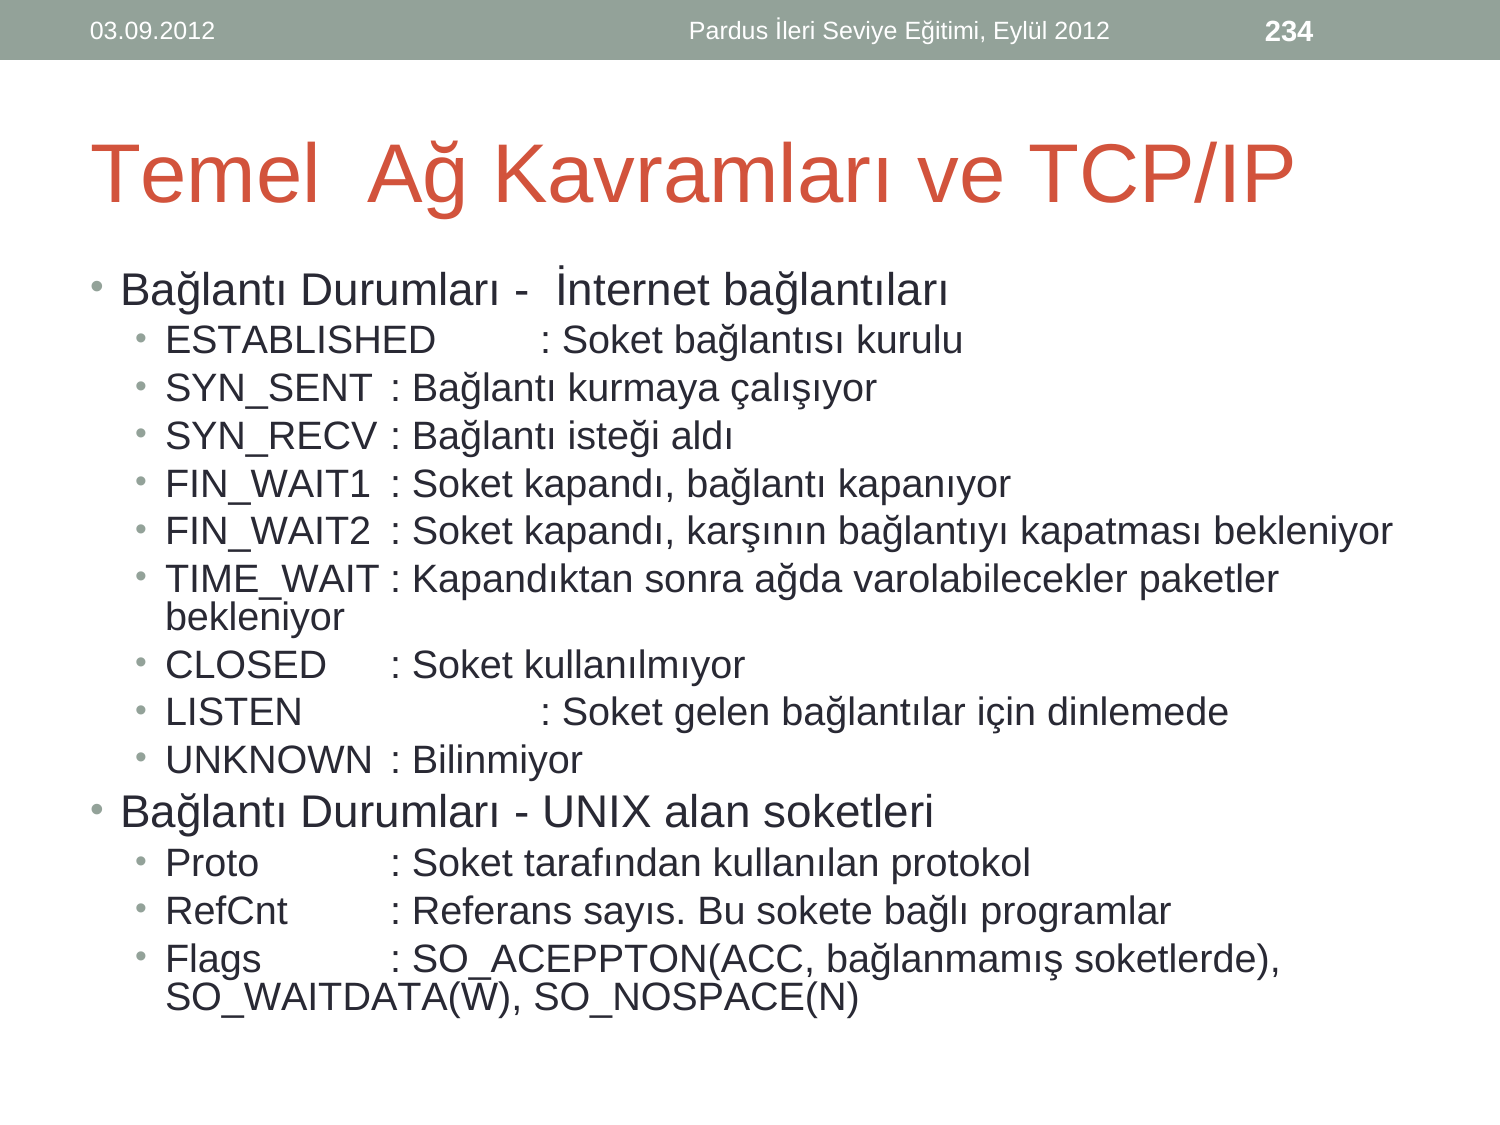

03.09.2012
Pardus İleri Seviye Eğitimi, Eylül 2012
# Temel Ağ Kavramları ve TCP/IP
Bağlantı Durumları - İnternet bağlantıları
ESTABLISHED	: Soket bağlantısı kurulu
SYN_SENT	: Bağlantı kurmaya çalışıyor
SYN_RECV	: Bağlantı isteği aldı
FIN_WAIT1	: Soket kapandı, bağlantı kapanıyor
FIN_WAIT2	: Soket kapandı, karşının bağlantıyı kapatması bekleniyor
TIME_WAIT	: Kapandıktan sonra ağda varolabilecekler paketler bekleniyor
CLOSED	: Soket kullanılmıyor
LISTEN		: Soket gelen bağlantılar için dinlemede
UNKNOWN	: Bilinmiyor
Bağlantı Durumları - UNIX alan soketleri
Proto	: Soket tarafından kullanılan protokol
RefCnt	: Referans sayıs. Bu sokete bağlı programlar
Flags	: SO_ACEPPTON(ACC, bağlanmamış soketlerde), SO_WAITDATA(W), SO_NOSPACE(N)